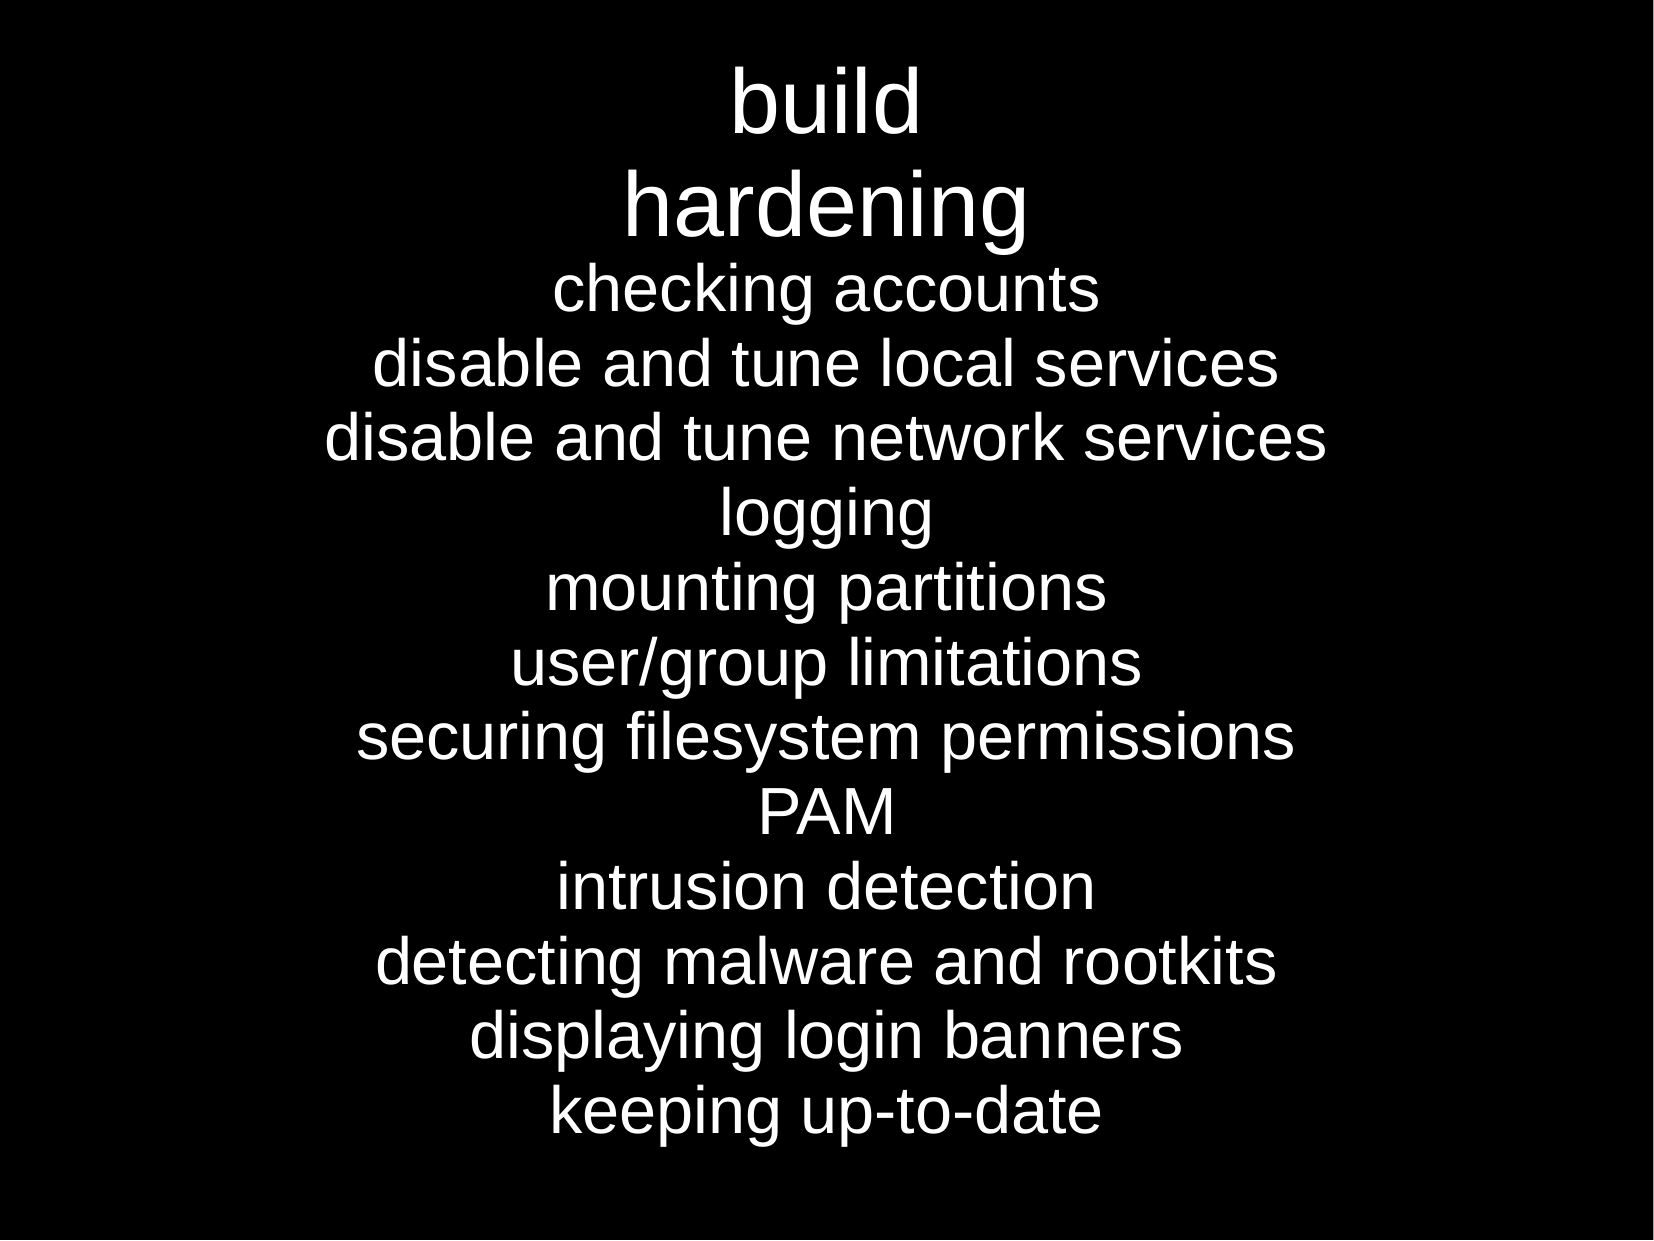

# build hardening
checking accounts
disable and tune local services
disable and tune network services
logging
mounting partitions
user/group limitations
securing filesystem permissions
PAM
intrusion detection
detecting malware and rootkits
displaying login banners
keeping up-to-date